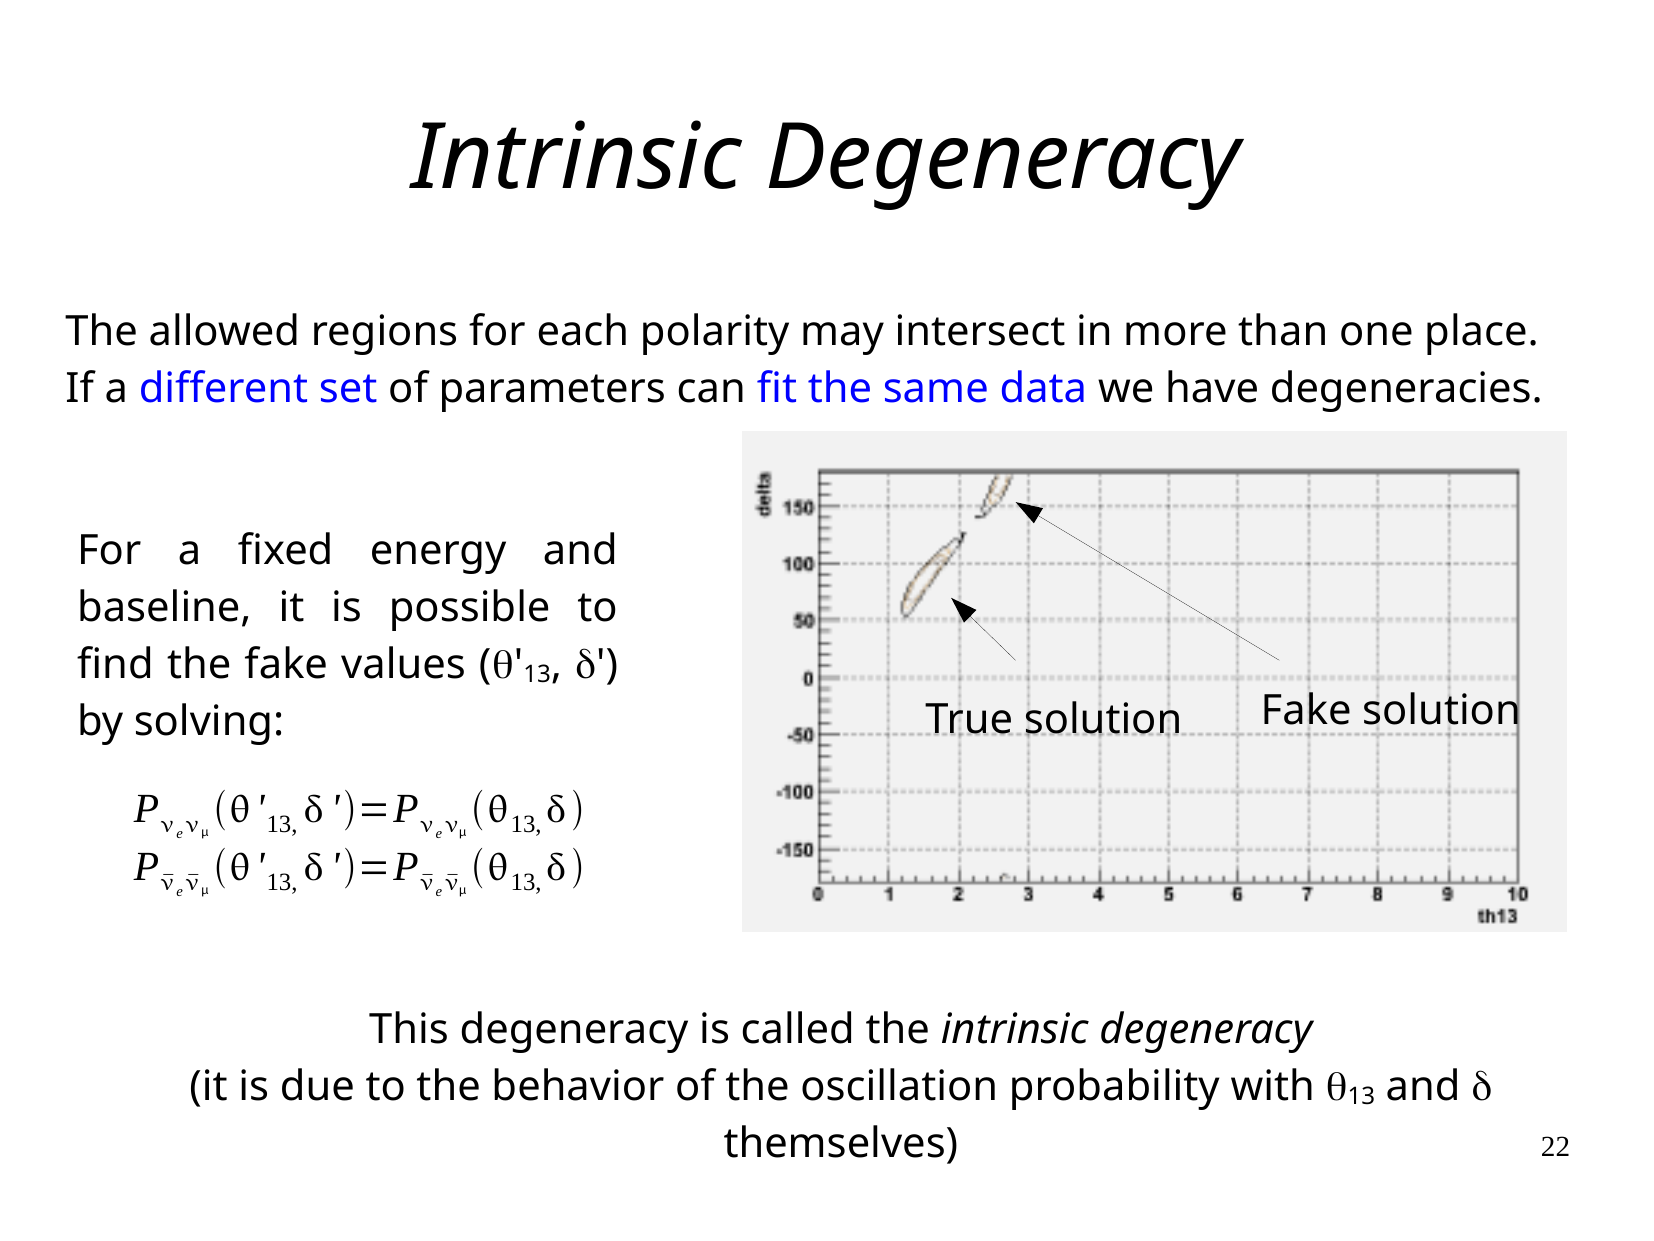

# Intrinsic Degeneracy
The allowed regions for each polarity may intersect in more than one place. If a different set of parameters can fit the same data we have degeneracies.
For a fixed energy and baseline, it is possible to find the fake values (q'13, d') by solving:
Fake solution
True solution
This degeneracy is called the intrinsic degeneracy
(it is due to the behavior of the oscillation probability with q13 and d themselves)
22